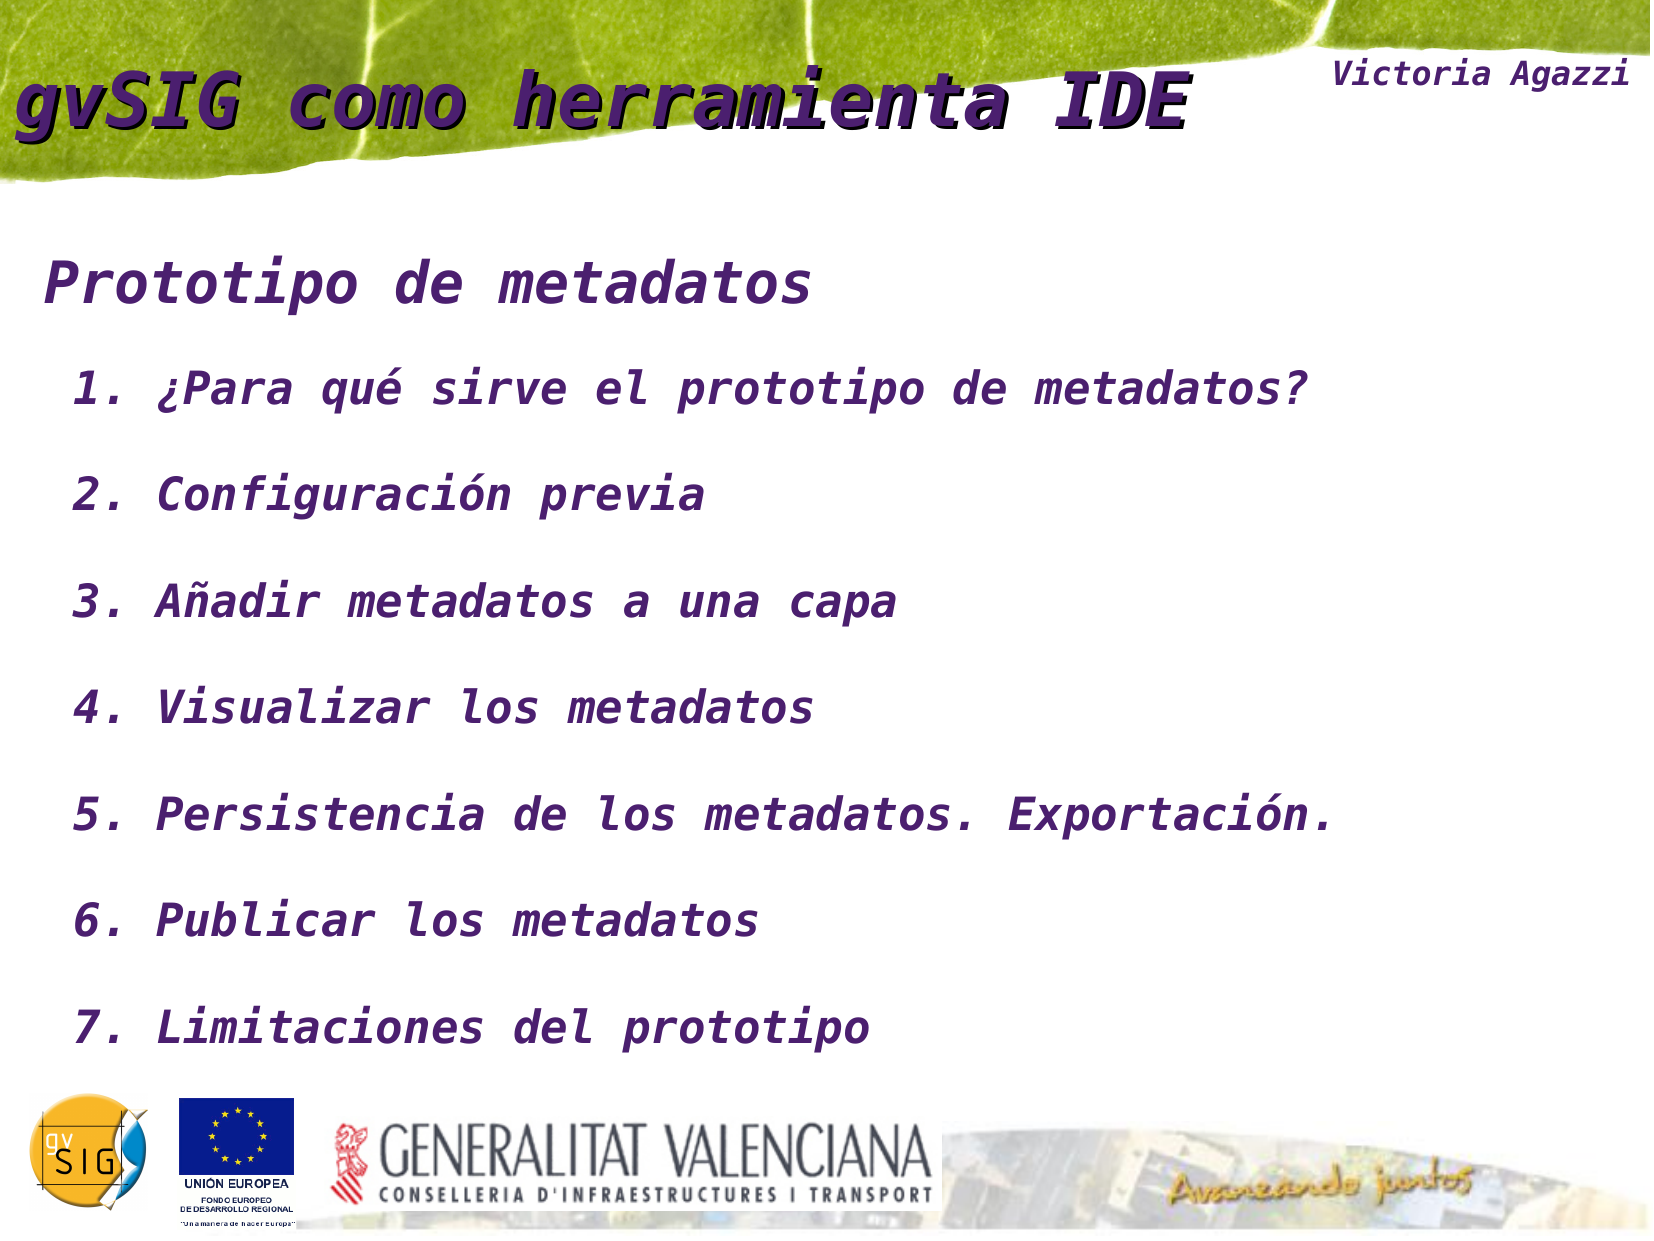

gvSIG como herramienta IDE
Victoria Agazzi
Prototipo de metadatos
1. ¿Para qué sirve el prototipo de metadatos?
2. Configuración previa
3. Añadir metadatos a una capa
4. Visualizar los metadatos
5. Persistencia de los metadatos. Exportación.
6. Publicar los metadatos
7. Limitaciones del prototipo